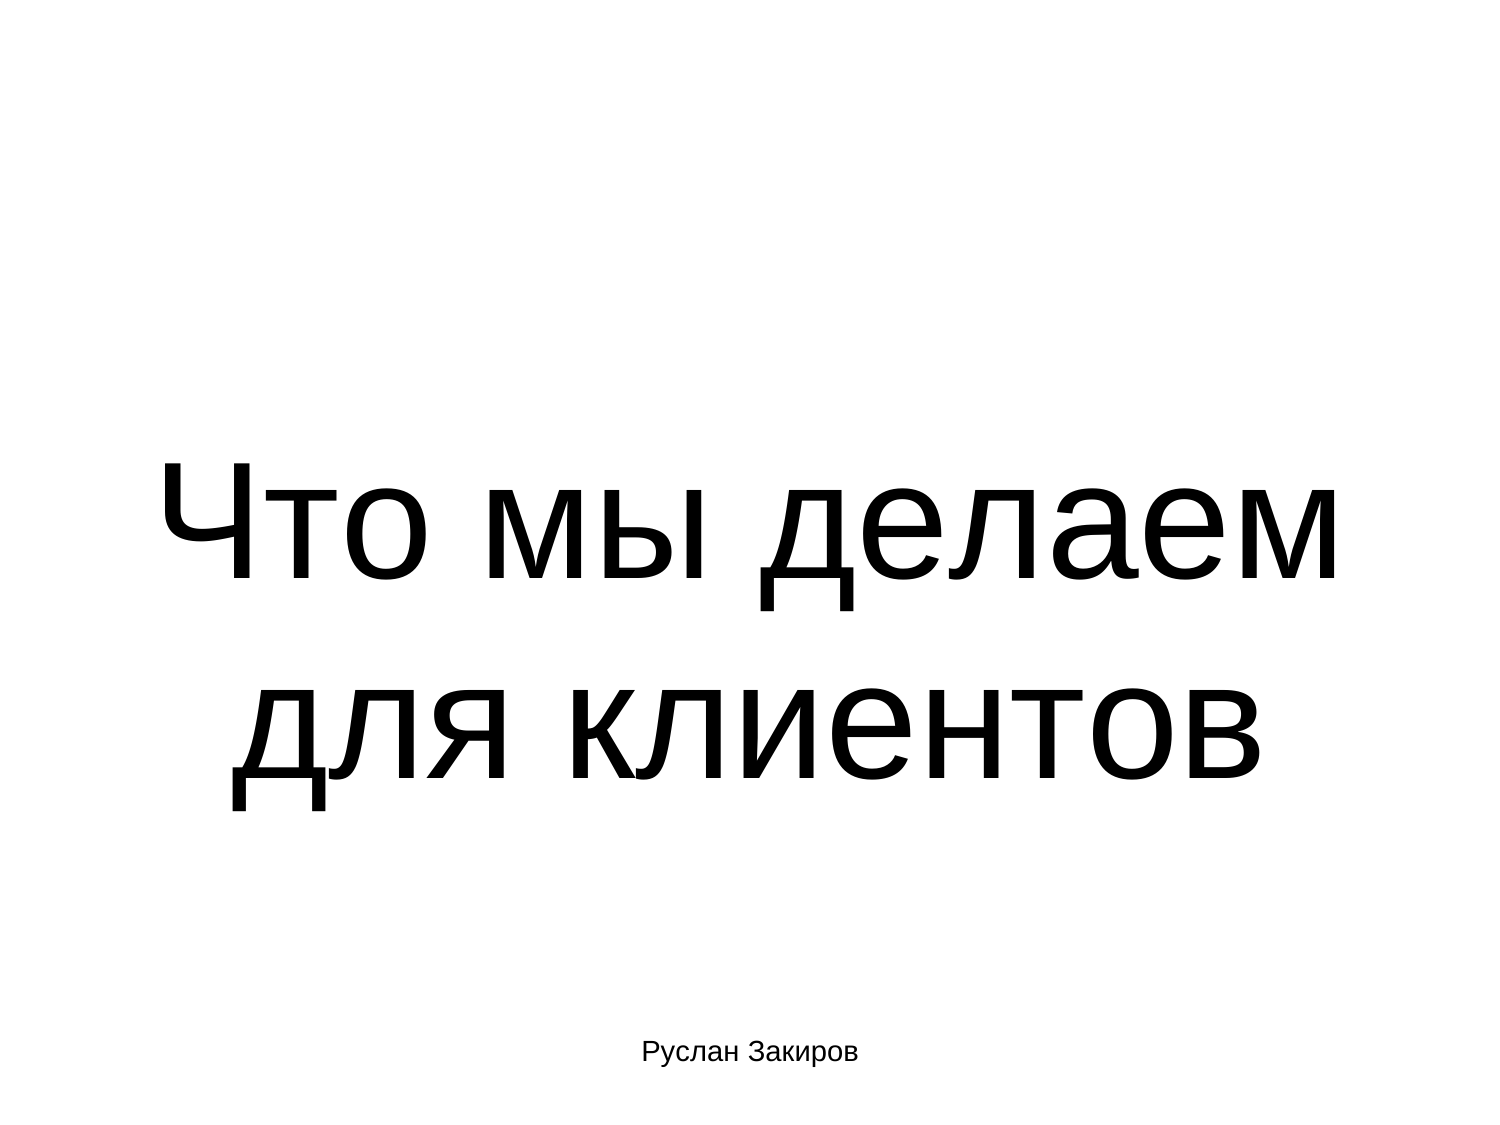

# Что мы делаем для клиентов
Руслан Закиров